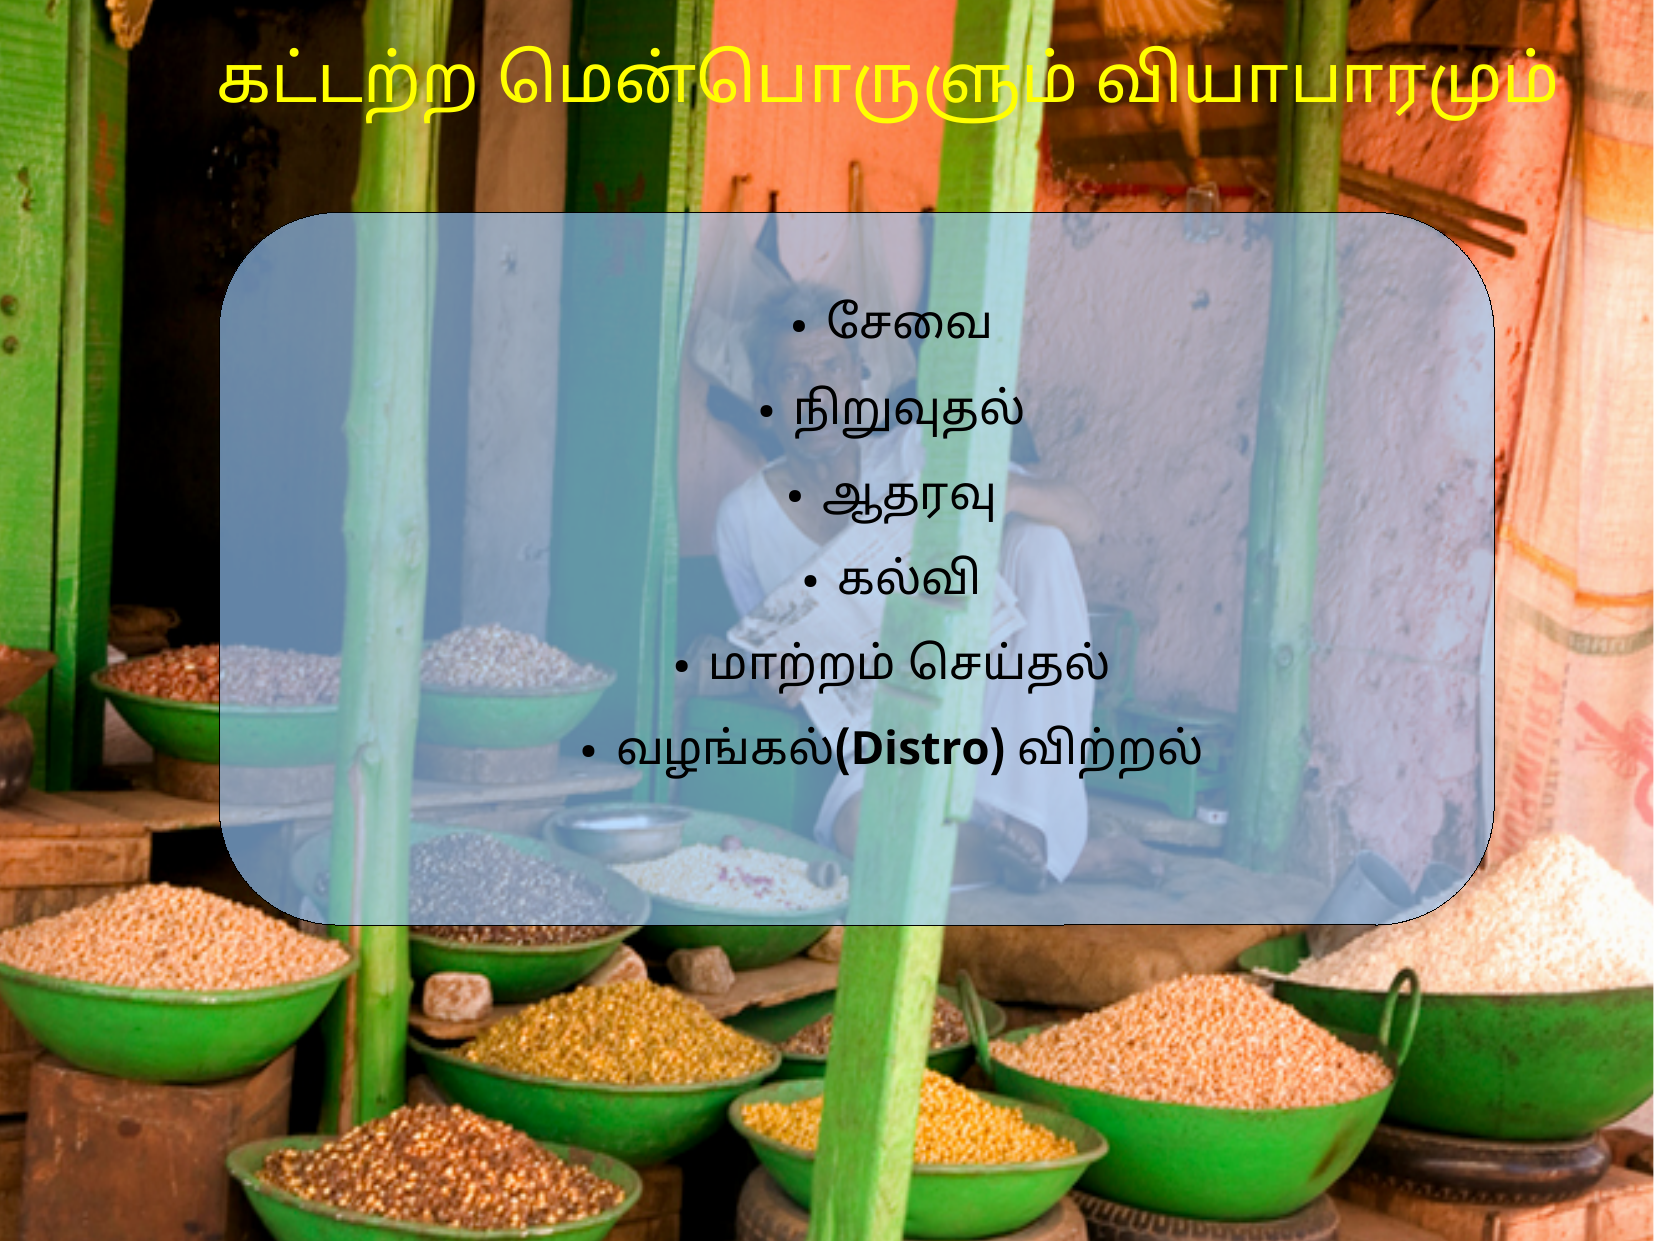

கட்டற்ற மென்பொருளும் வியாபாரமும்
சேவை
நிறுவுதல்
ஆதரவு
கல்வி
மாற்றம் செய்தல்
வழங்கல்(Distro) விற்றல்